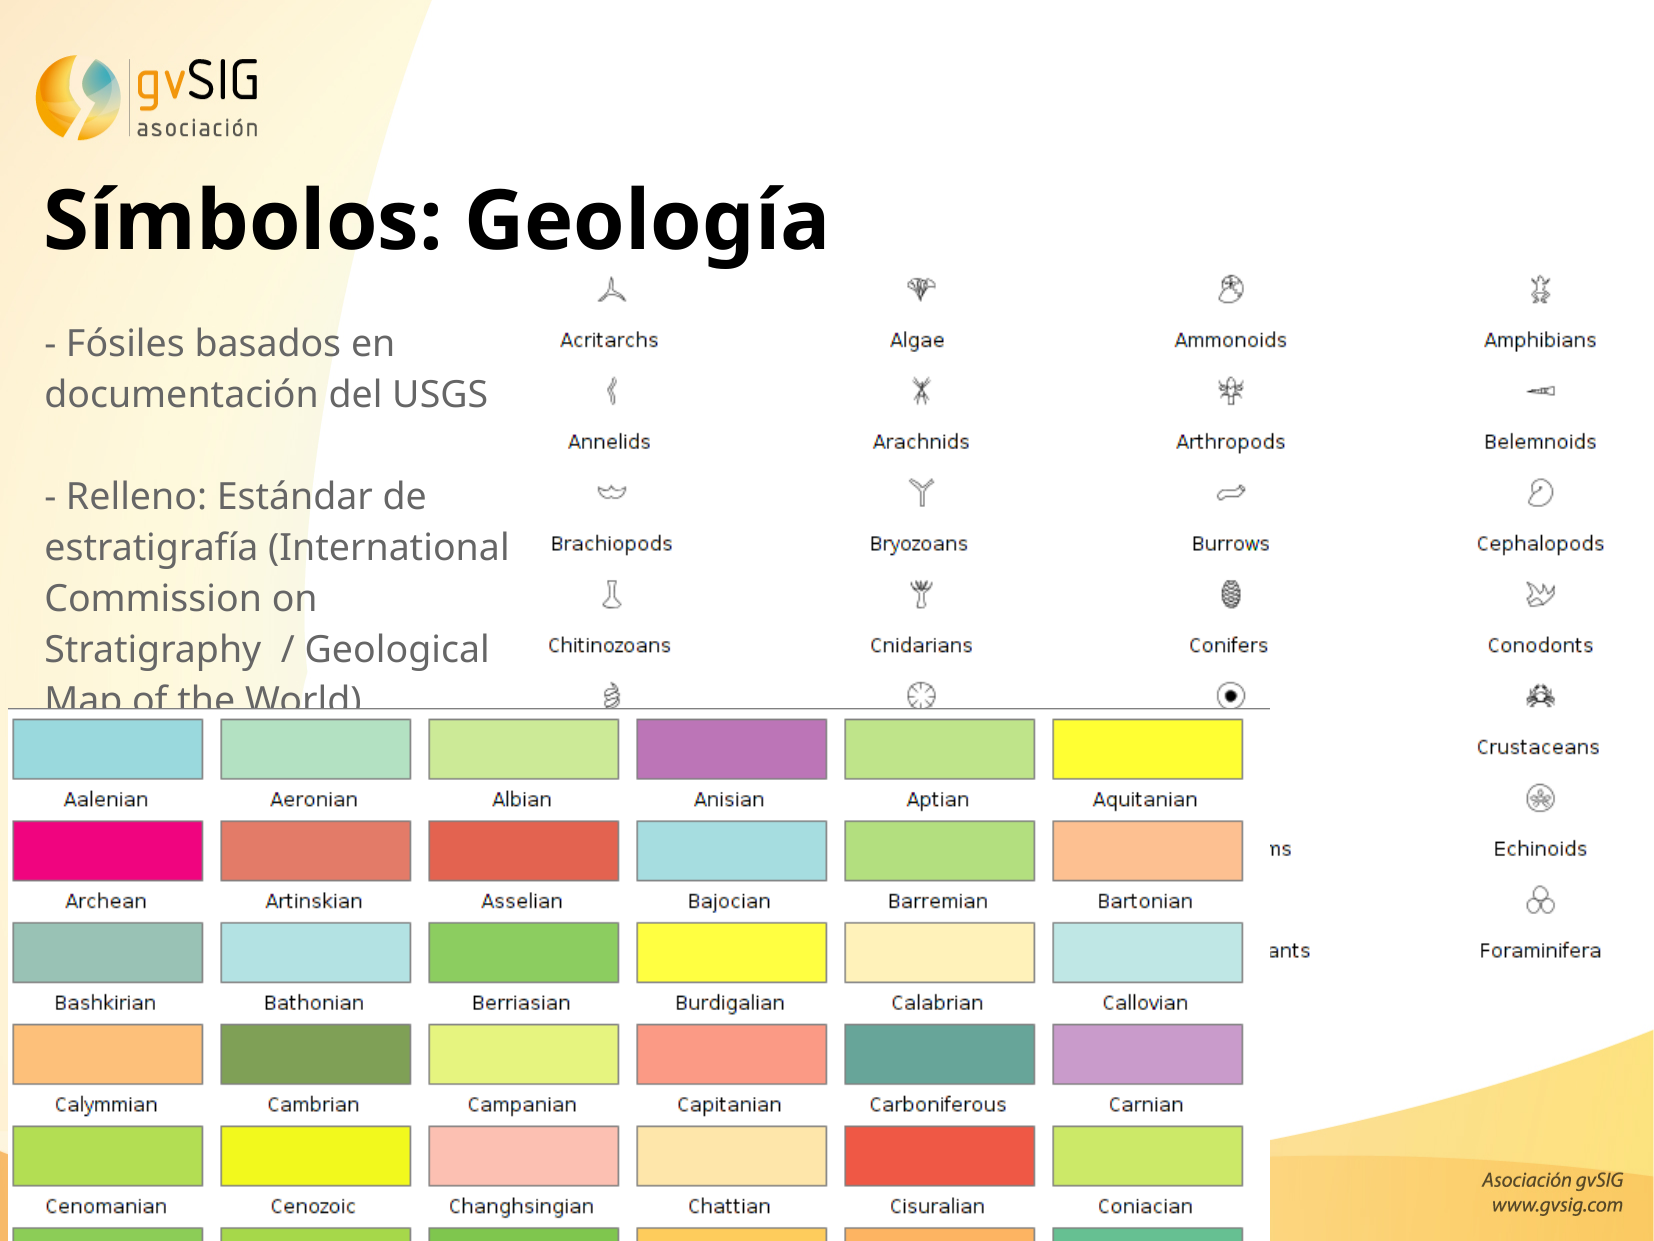

# Símbolos: Geología
- Fósiles basados en documentación del USGS
- Relleno: Estándar de estratigrafía (International Commission on Stratigraphy / Geological Map of the World)